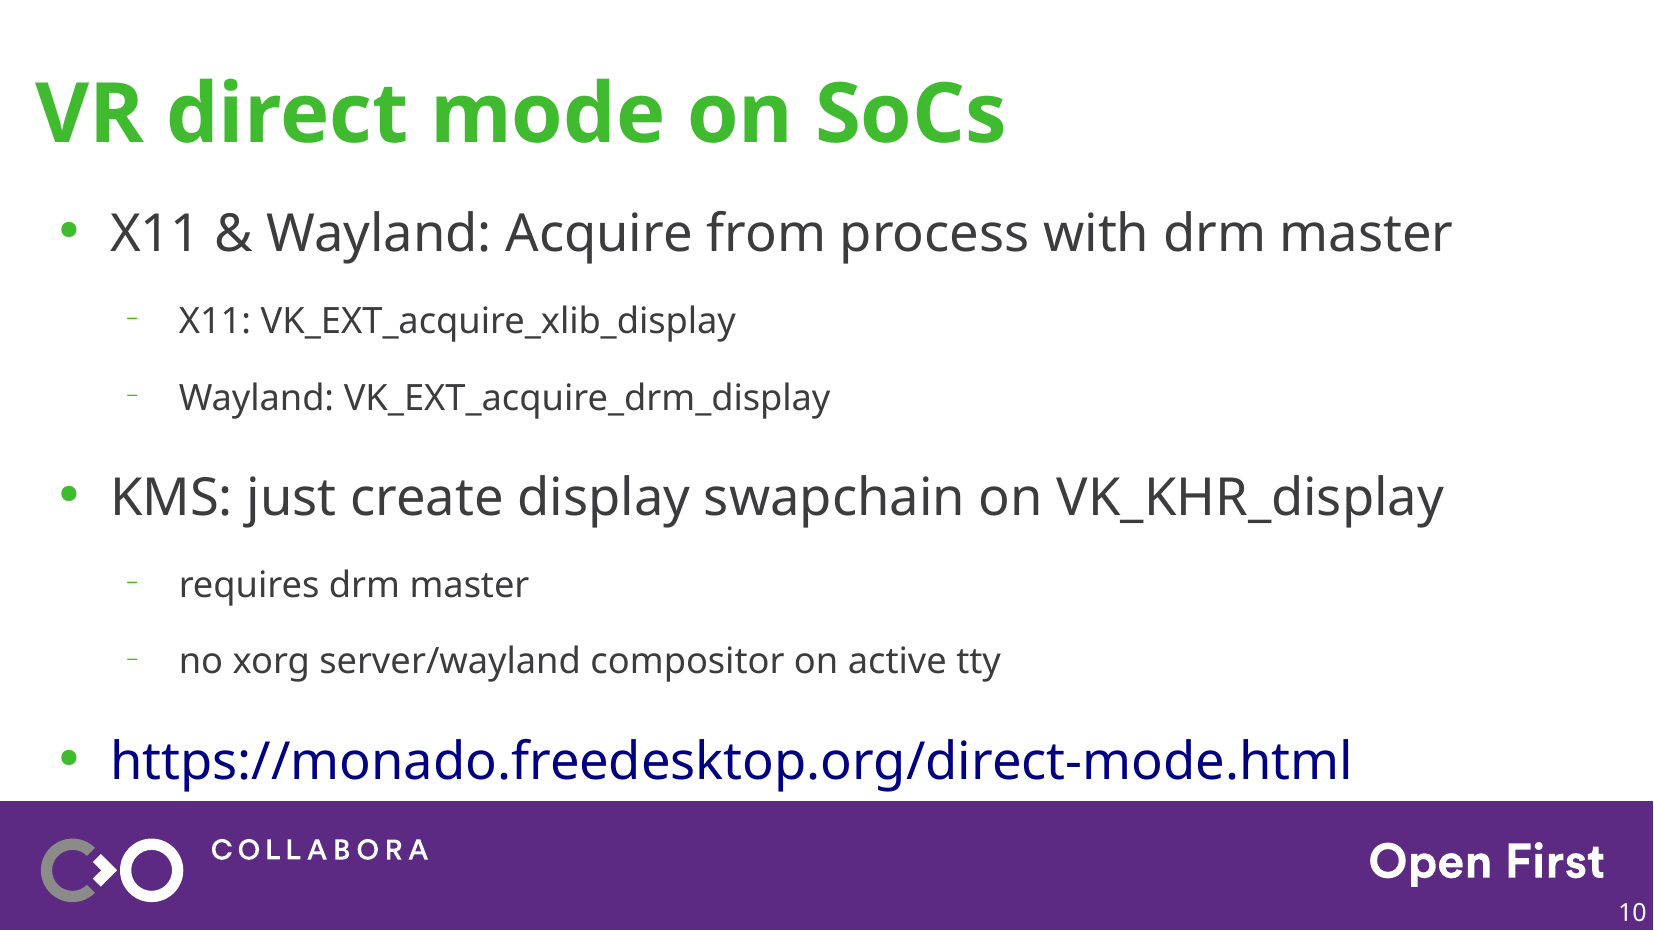

# VR direct mode on SoCs
X11 & Wayland: Acquire from process with drm master
X11: VK_EXT_acquire_xlib_display
Wayland: VK_EXT_acquire_drm_display
KMS: just create display swapchain on VK_KHR_display
requires drm master
no xorg server/wayland compositor on active tty
https://monado.freedesktop.org/direct-mode.html